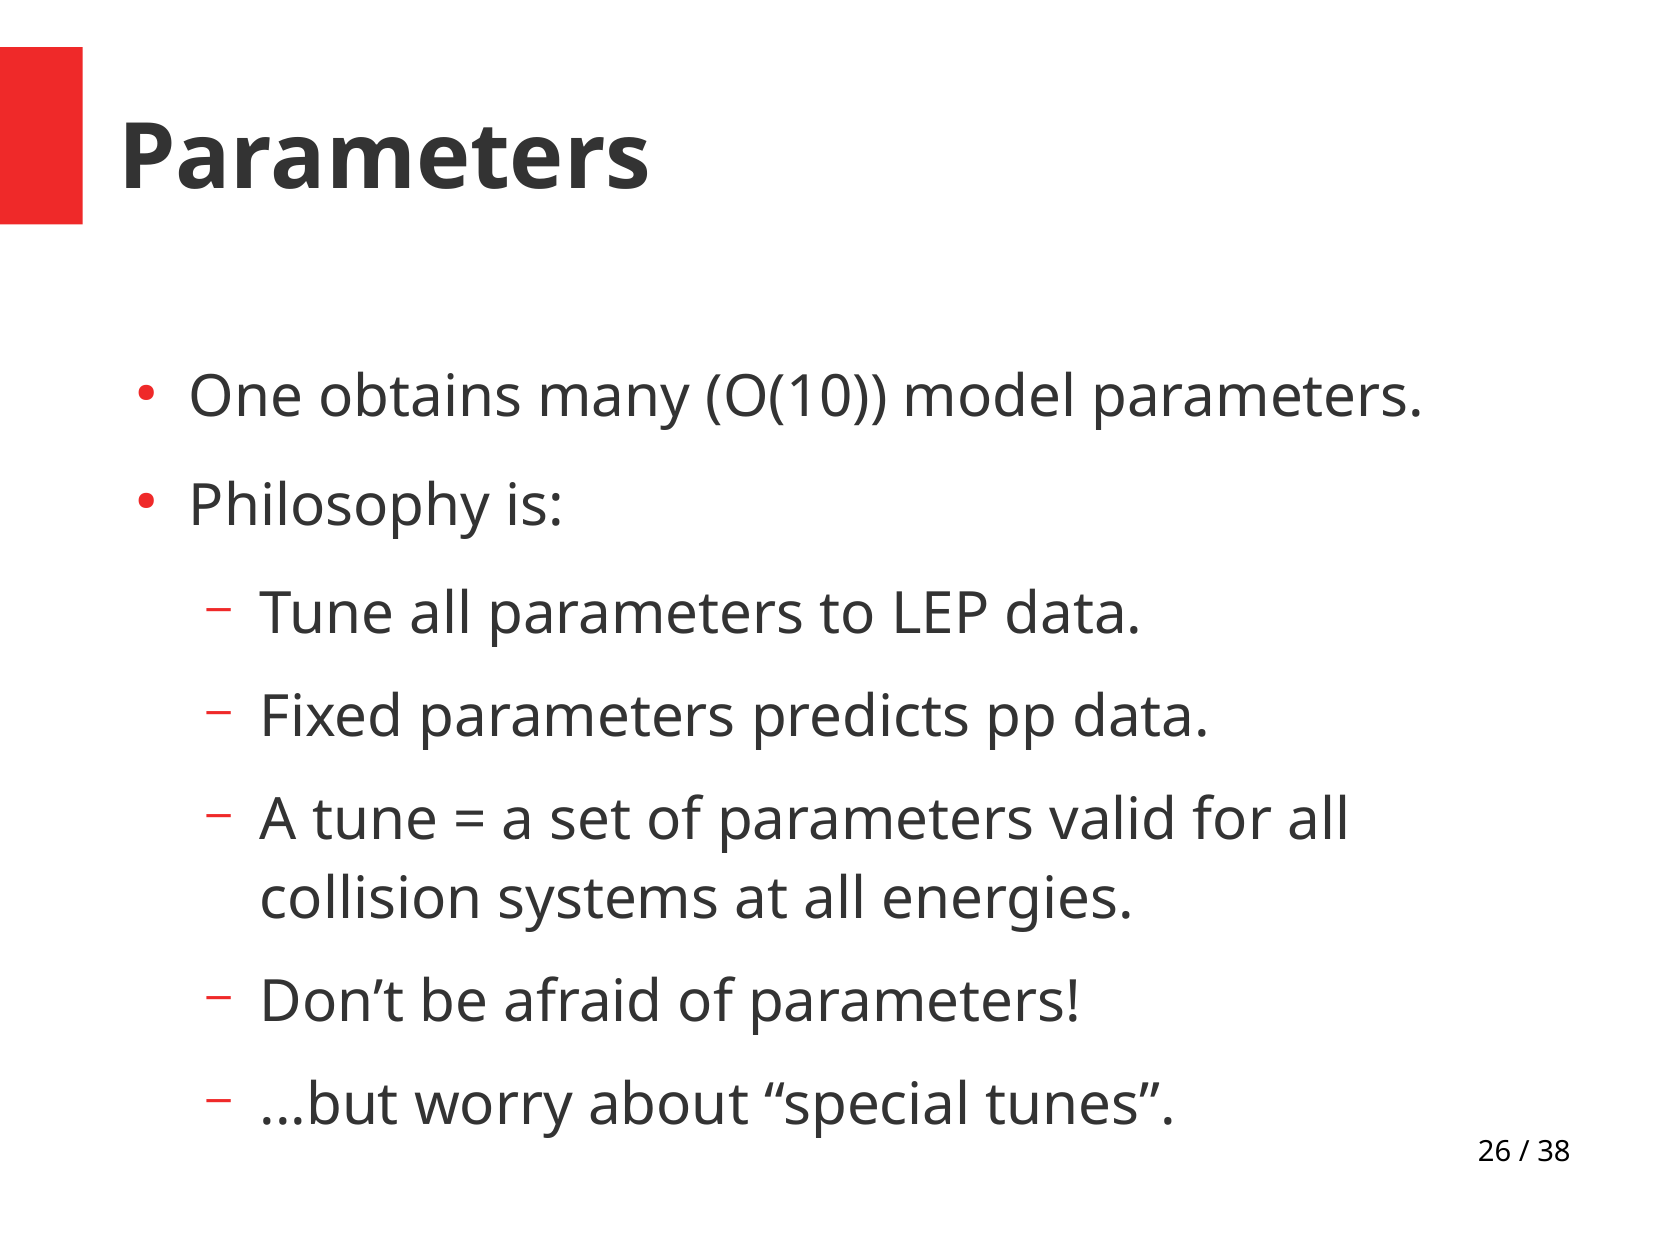

# Parameters
One obtains many (O(10)) model parameters.
Philosophy is:
Tune all parameters to LEP data.
Fixed parameters predicts pp data.
A tune = a set of parameters valid for all collision systems at all energies.
Don’t be afraid of parameters!
...but worry about “special tunes”.
26